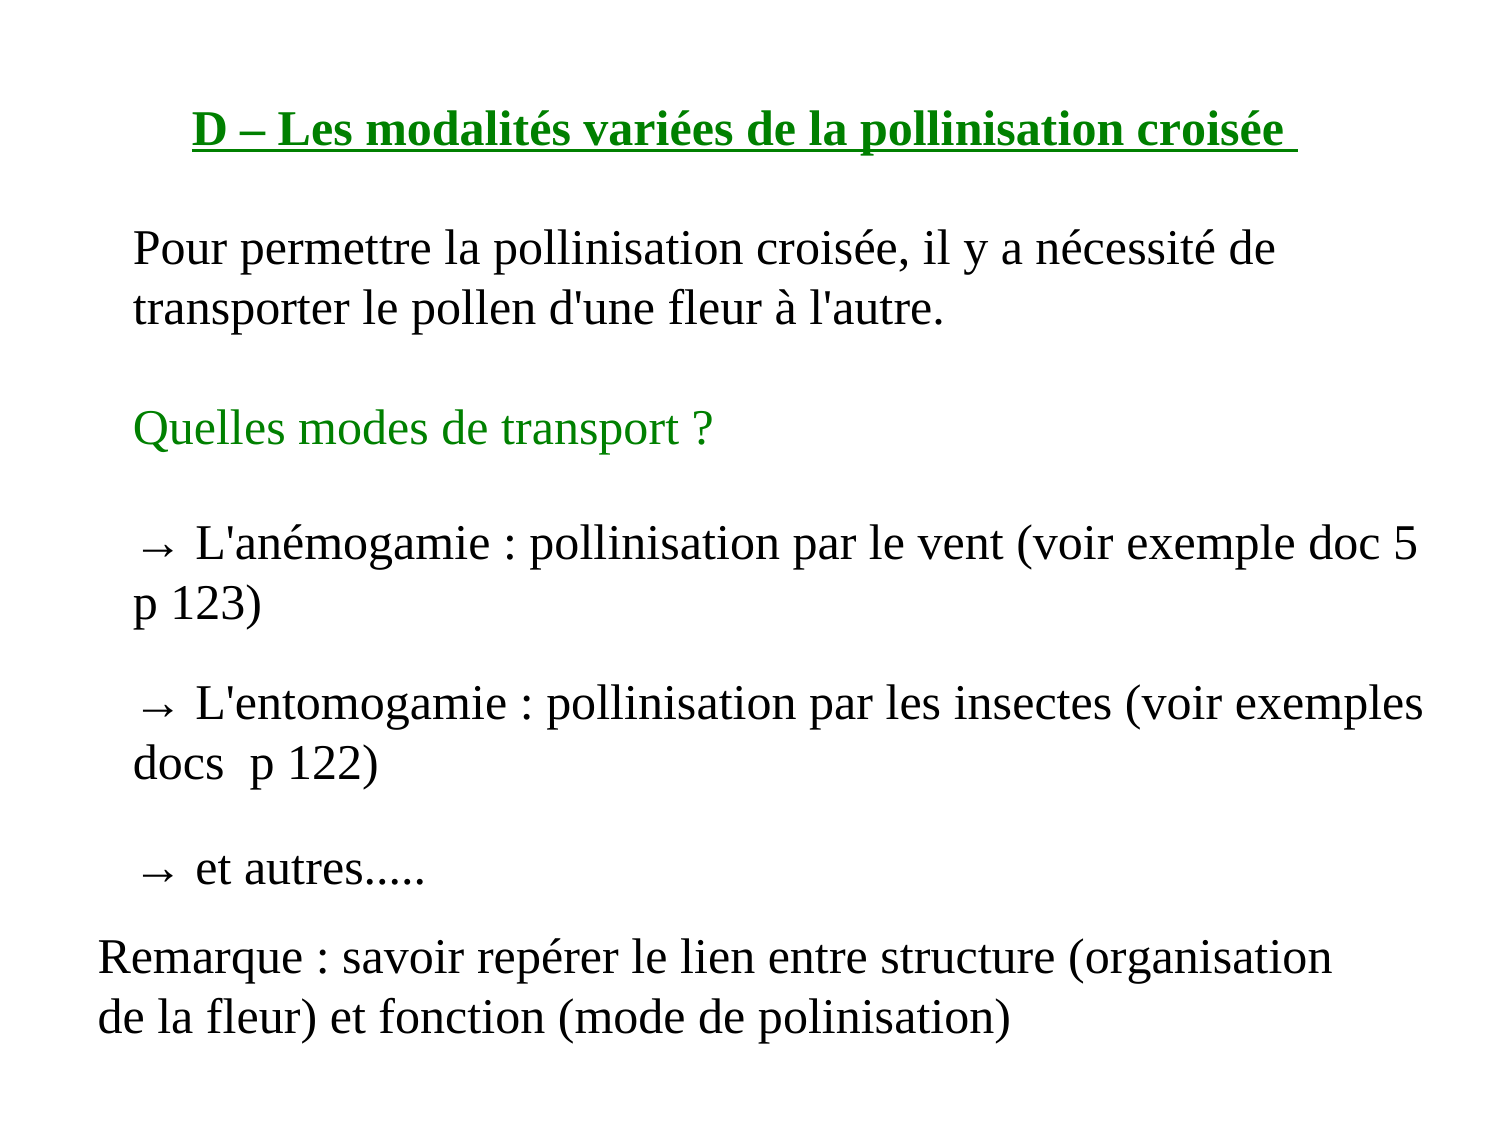

D – Les modalités variées de la pollinisation croisée
Pour permettre la pollinisation croisée, il y a nécessité de transporter le pollen d'une fleur à l'autre.
Quelles modes de transport ?
→ L'anémogamie : pollinisation par le vent (voir exemple doc 5 p 123)
→ L'entomogamie : pollinisation par les insectes (voir exemples docs p 122)
→ et autres.....
Remarque : savoir repérer le lien entre structure (organisation de la fleur) et fonction (mode de polinisation)